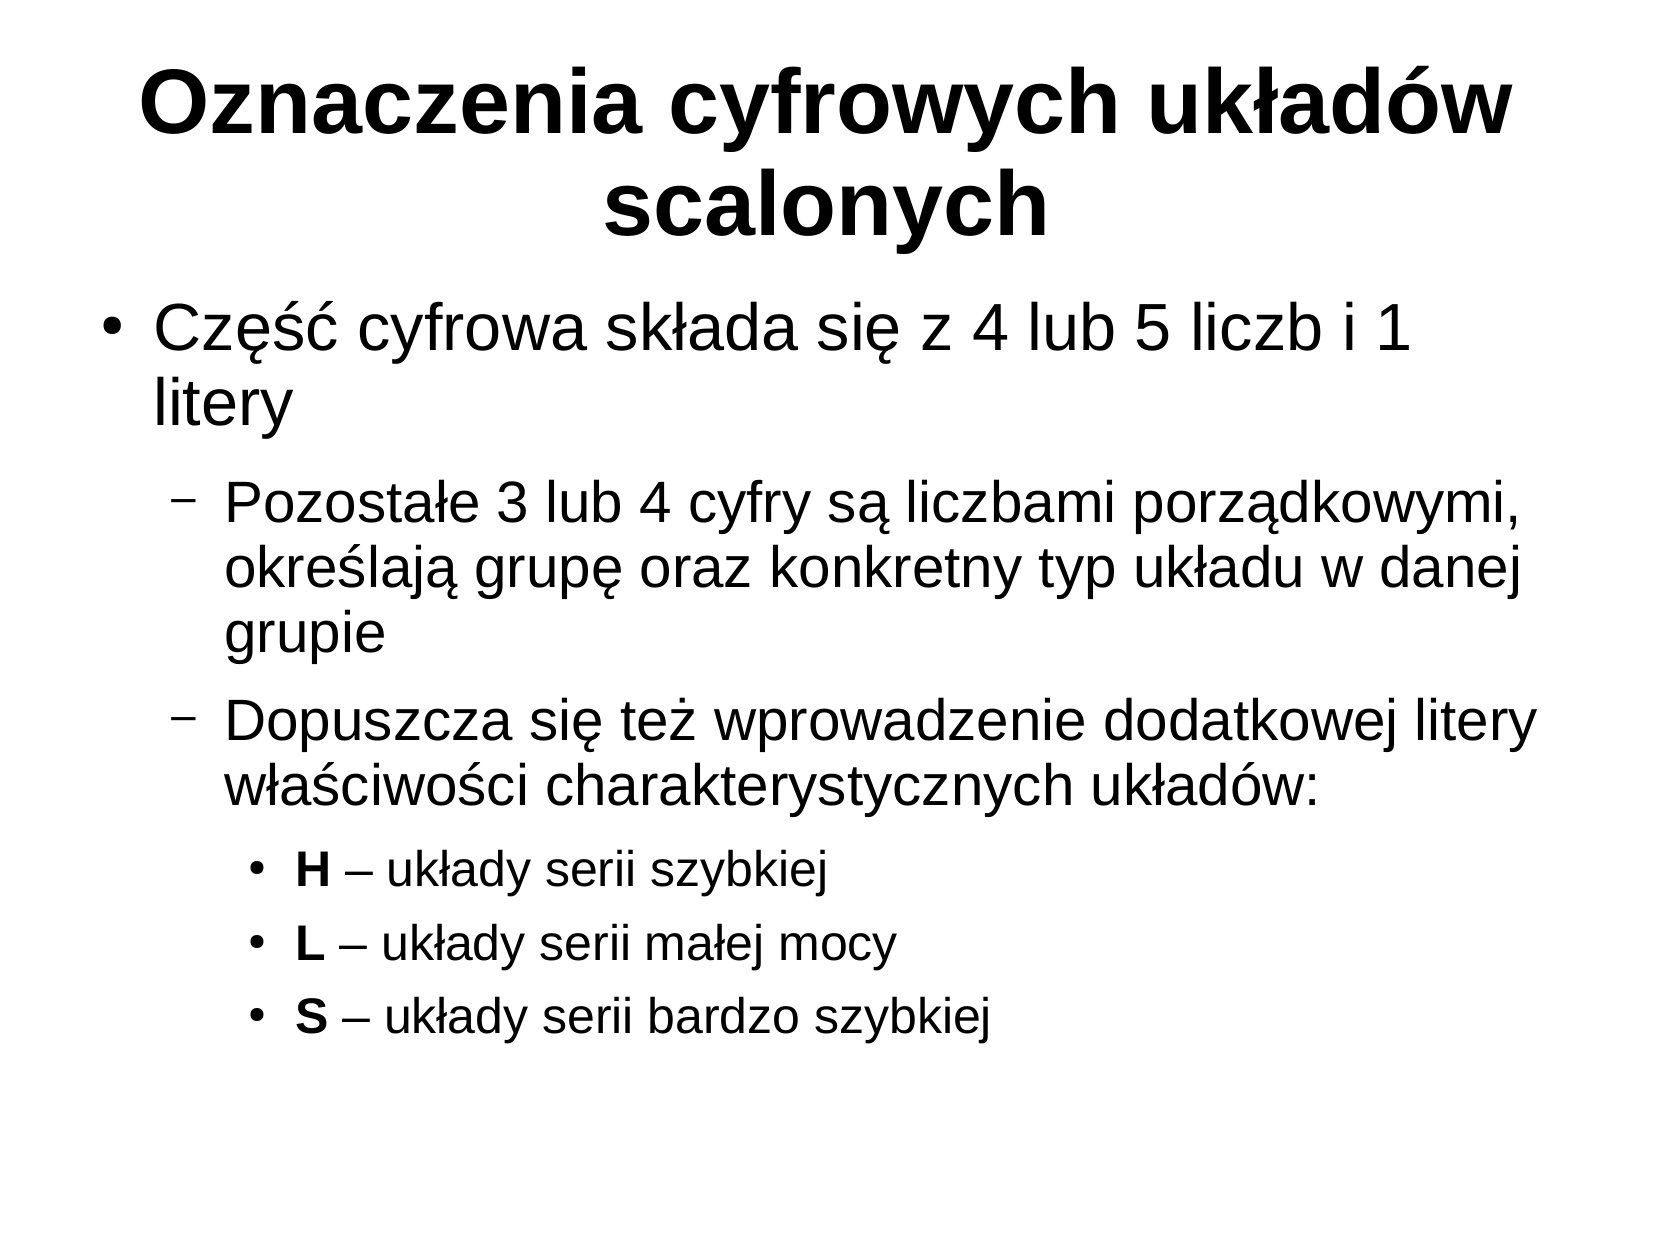

# Oznaczenia cyfrowych układów scalonych
Część cyfrowa składa się z 4 lub 5 liczb i 1 litery
Pozostałe 3 lub 4 cyfry są liczbami porządkowymi, określają grupę oraz konkretny typ układu w danej grupie
Dopuszcza się też wprowadzenie dodatkowej litery właściwości charakterystycznych układów:
H – układy serii szybkiej
L – układy serii małej mocy
S – układy serii bardzo szybkiej